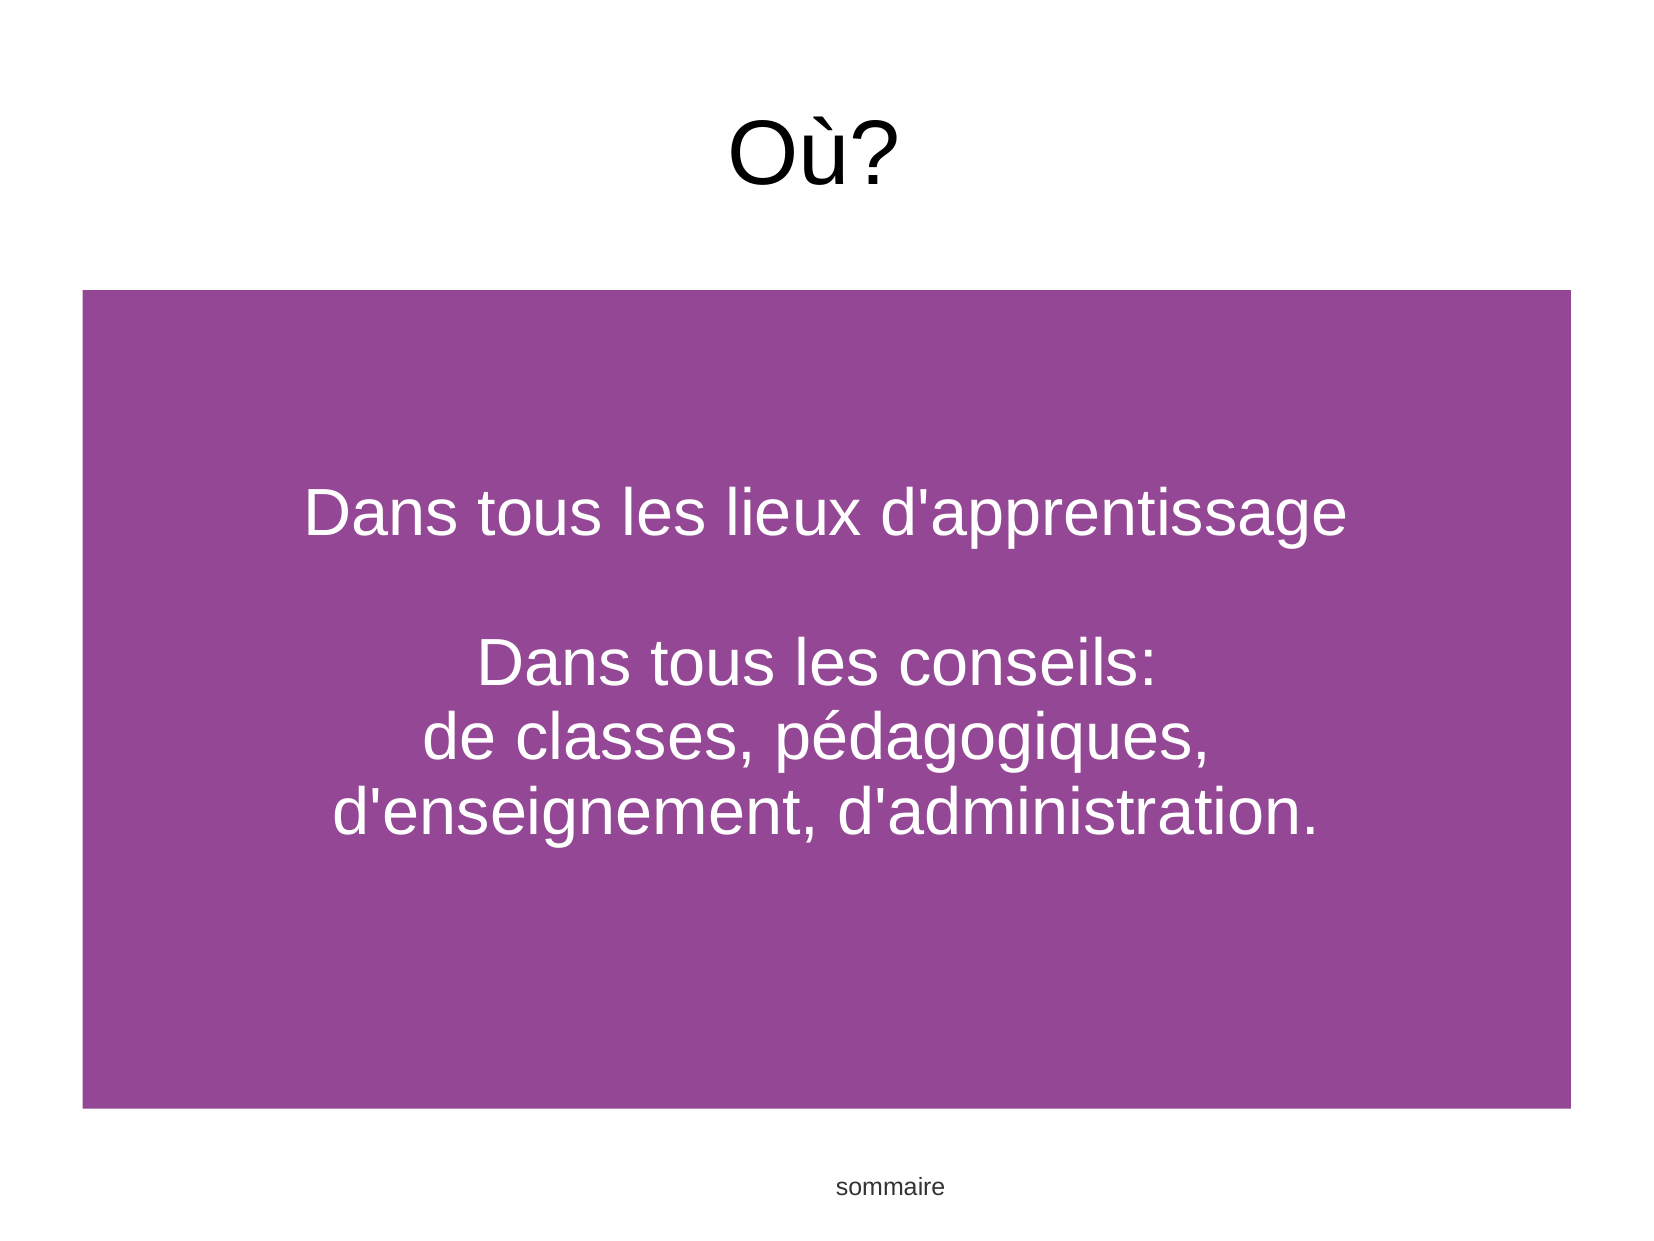

# Où?
Dans tous les lieux d'apprentissage
Dans tous les conseils:
de classes, pédagogiques,
d'enseignement, d'administration.
sommaire